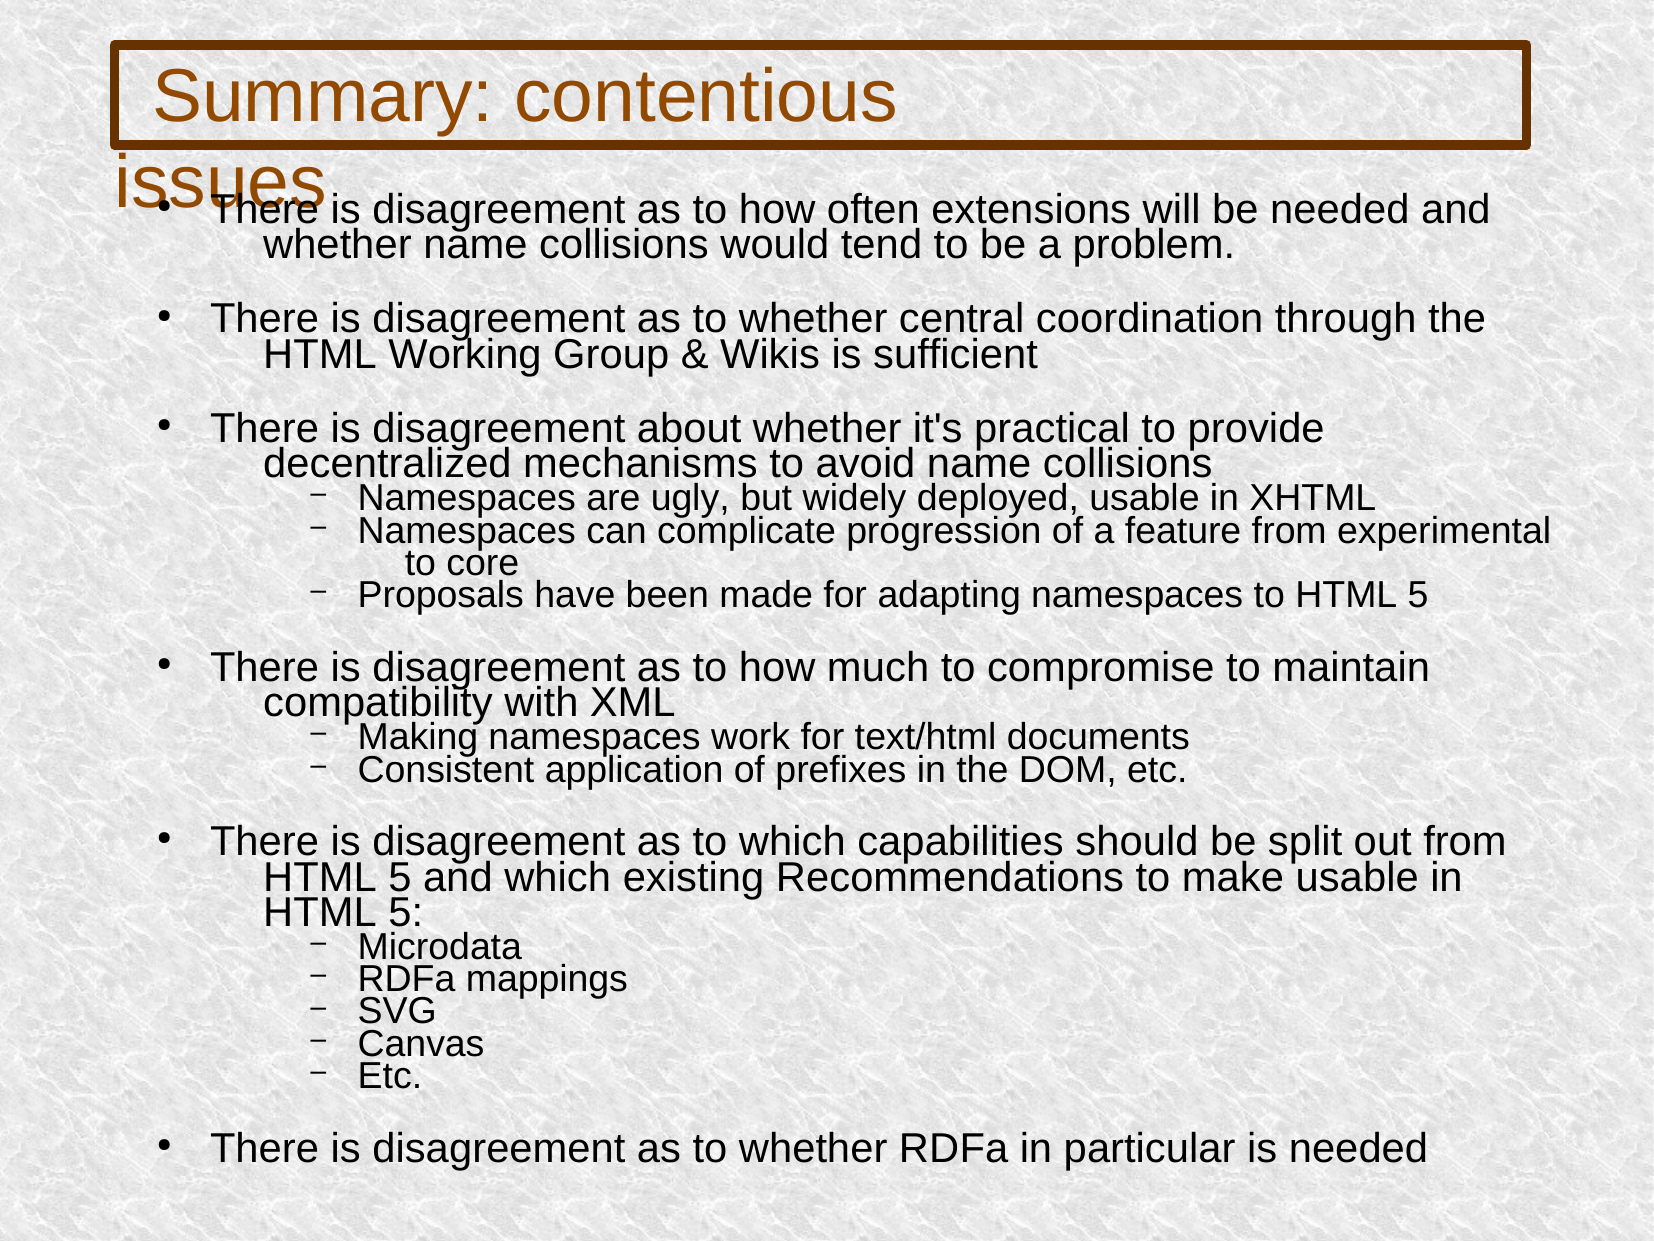

# Summary: contentious issues
There is disagreement as to how often extensions will be needed and whether name collisions would tend to be a problem.
There is disagreement as to whether central coordination through the HTML Working Group & Wikis is sufficient
There is disagreement about whether it's practical to provide decentralized mechanisms to avoid name collisions
Namespaces are ugly, but widely deployed, usable in XHTML
Namespaces can complicate progression of a feature from experimental to core
Proposals have been made for adapting namespaces to HTML 5
There is disagreement as to how much to compromise to maintain compatibility with XML
Making namespaces work for text/html documents
Consistent application of prefixes in the DOM, etc.
There is disagreement as to which capabilities should be split out from HTML 5 and which existing Recommendations to make usable in HTML 5:
Microdata
RDFa mappings
SVG
Canvas
Etc.
There is disagreement as to whether RDFa in particular is needed